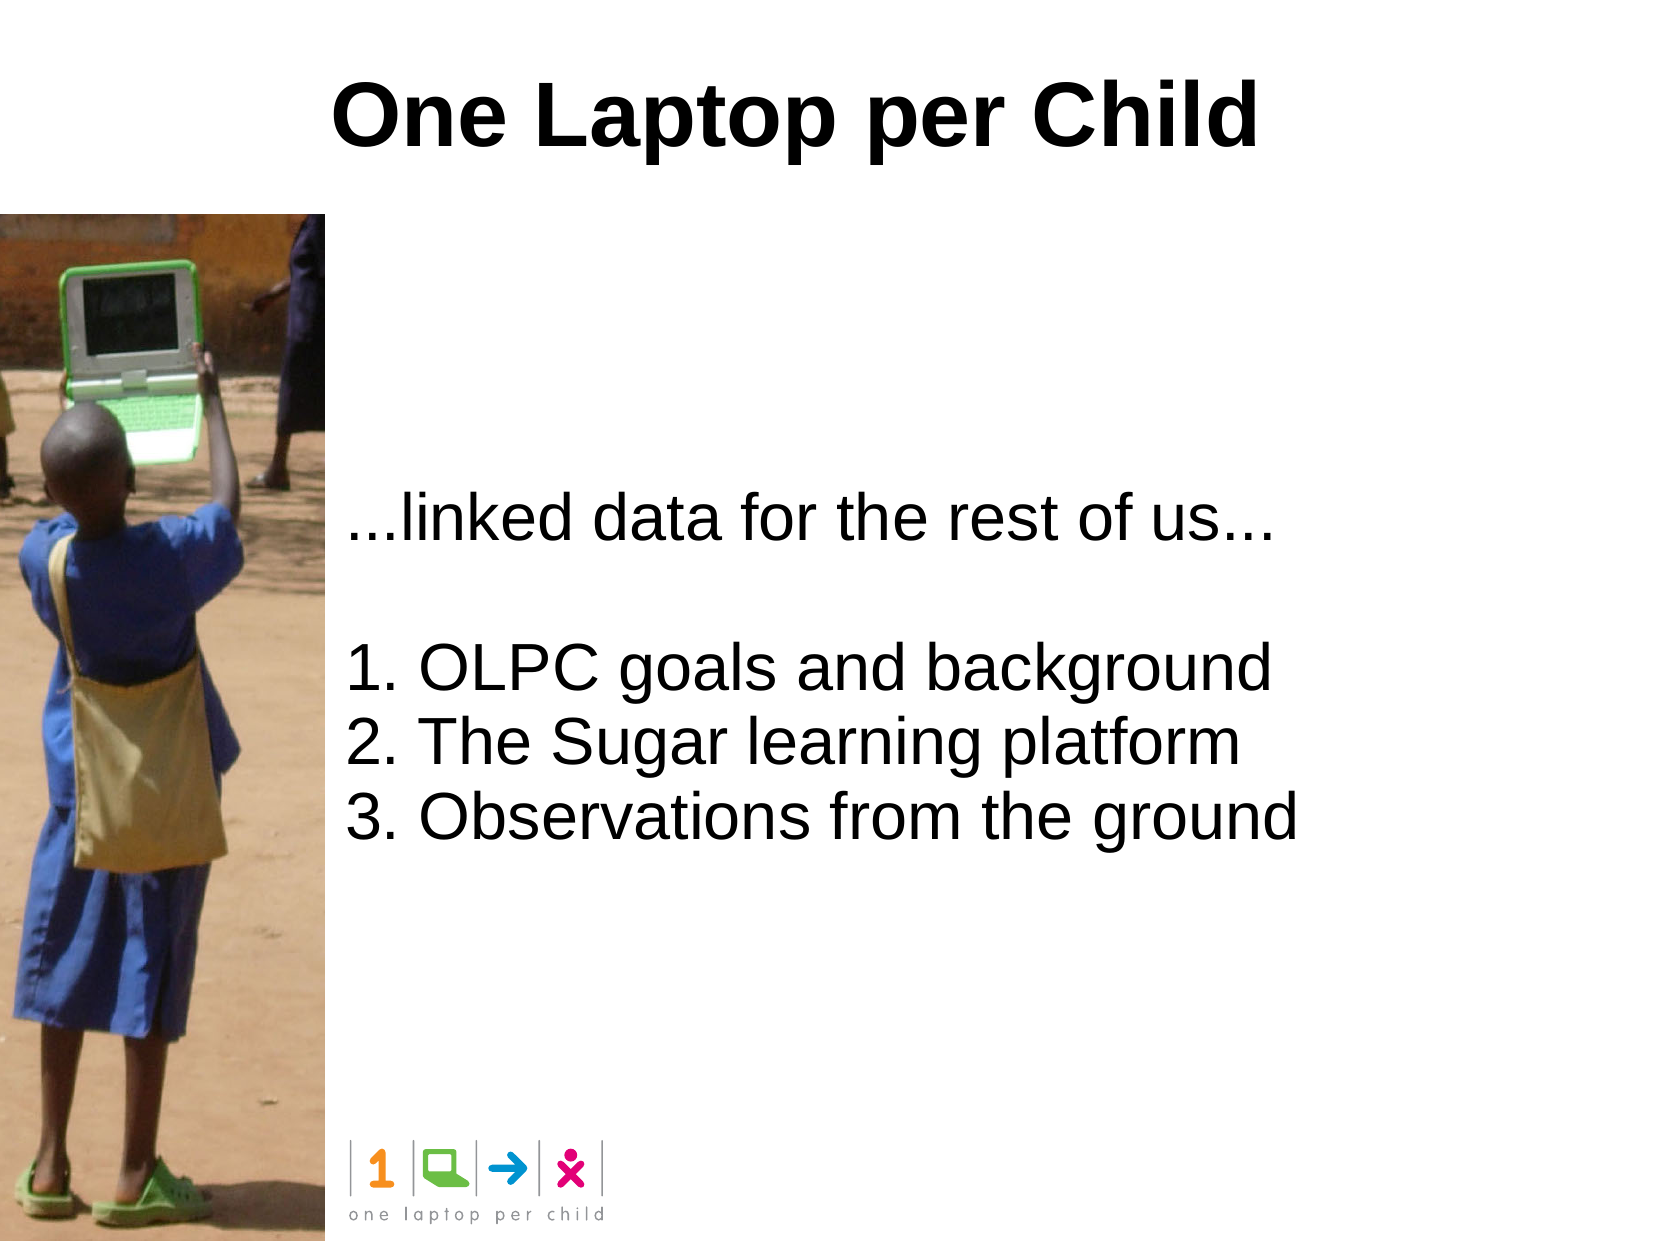

# One Laptop per Child
...linked data for the rest of us...
1. OLPC goals and background
2. The Sugar learning platform
3. Observations from the ground